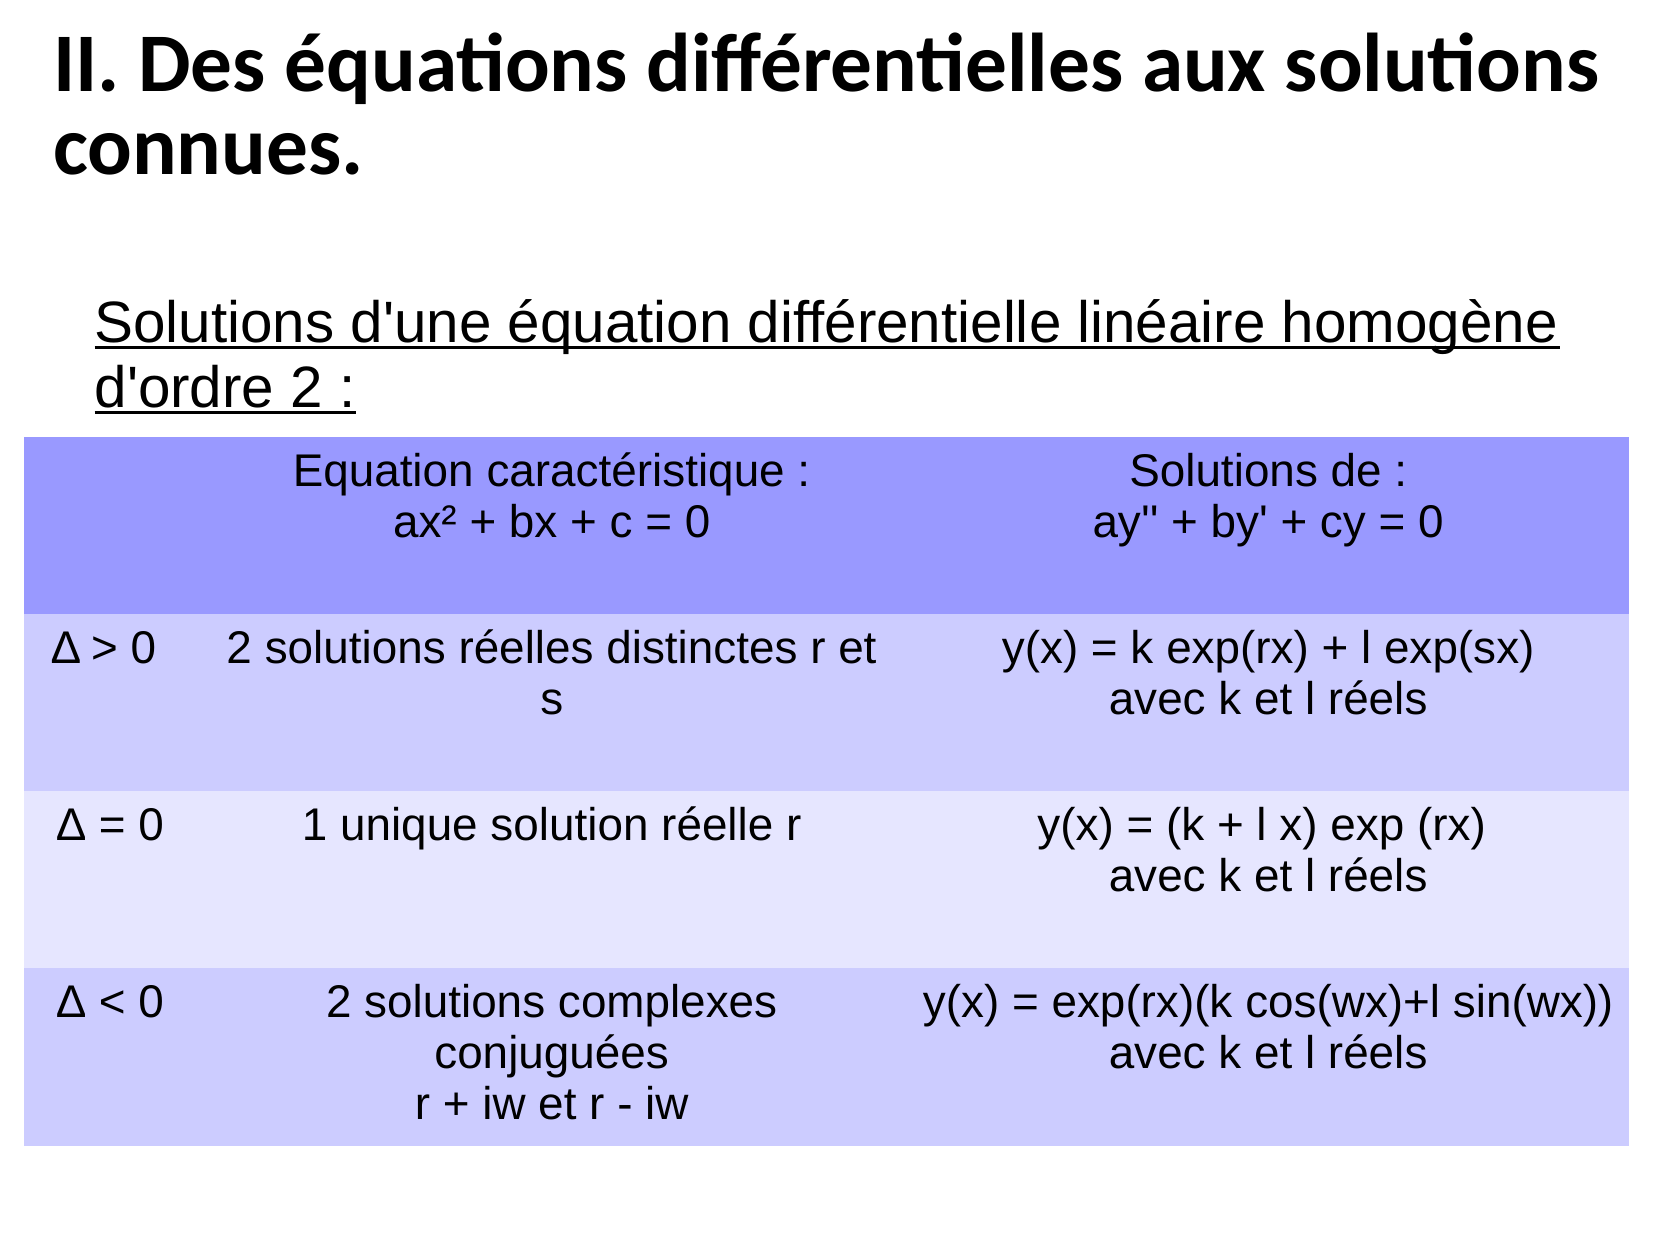

II. Des équations différentielles aux solutions connues.
# Solutions d'une équation différentielle linéaire homogène d'ordre 2 :
| | Equation caractéristique : ax² + bx + c = 0 | Solutions de : ay'' + by' + cy = 0 |
| --- | --- | --- |
| Δ > 0 | 2 solutions réelles distinctes r et s | y(x) = k exp(rx) + l exp(sx) avec k et l réels |
| Δ = 0 | 1 unique solution réelle r | y(x) = (k + l x) exp (rx) avec k et l réels |
| Δ < 0 | 2 solutions complexes conjuguées r + iw et r - iw | y(x) = exp(rx)(k cos(wx)+l sin(wx)) avec k et l réels |